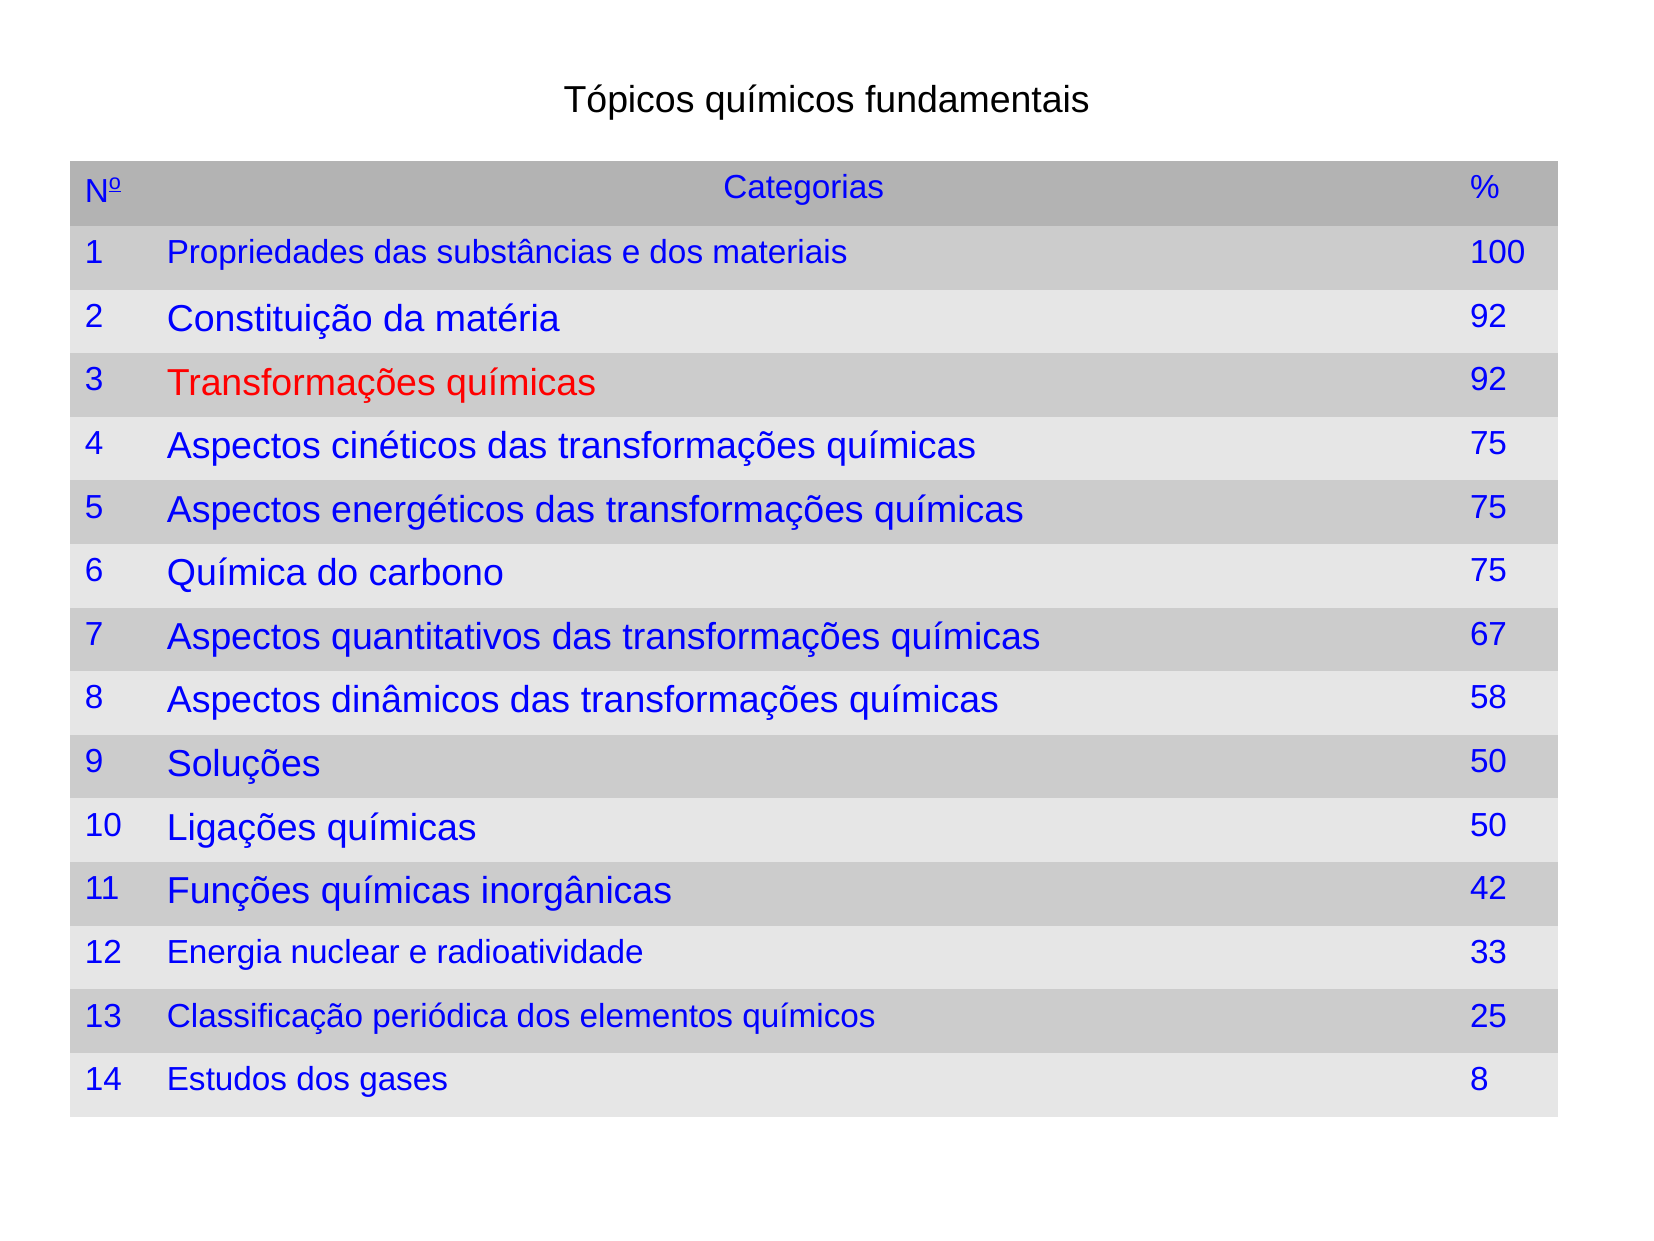

Tópicos químicos fundamentais
| No | Categorias | % |
| --- | --- | --- |
| 1 | Propriedades das substâncias e dos materiais | 100 |
| 2 | Constituição da matéria | 92 |
| 3 | Transformações químicas | 92 |
| 4 | Aspectos cinéticos das transformações químicas | 75 |
| 5 | Aspectos energéticos das transformações químicas | 75 |
| 6 | Química do carbono | 75 |
| 7 | Aspectos quantitativos das transformações químicas | 67 |
| 8 | Aspectos dinâmicos das transformações químicas | 58 |
| 9 | Soluções | 50 |
| 10 | Ligações químicas | 50 |
| 11 | Funções químicas inorgânicas | 42 |
| 12 | Energia nuclear e radioatividade | 33 |
| 13 | Classificação periódica dos elementos químicos | 25 |
| 14 | Estudos dos gases | 8 |